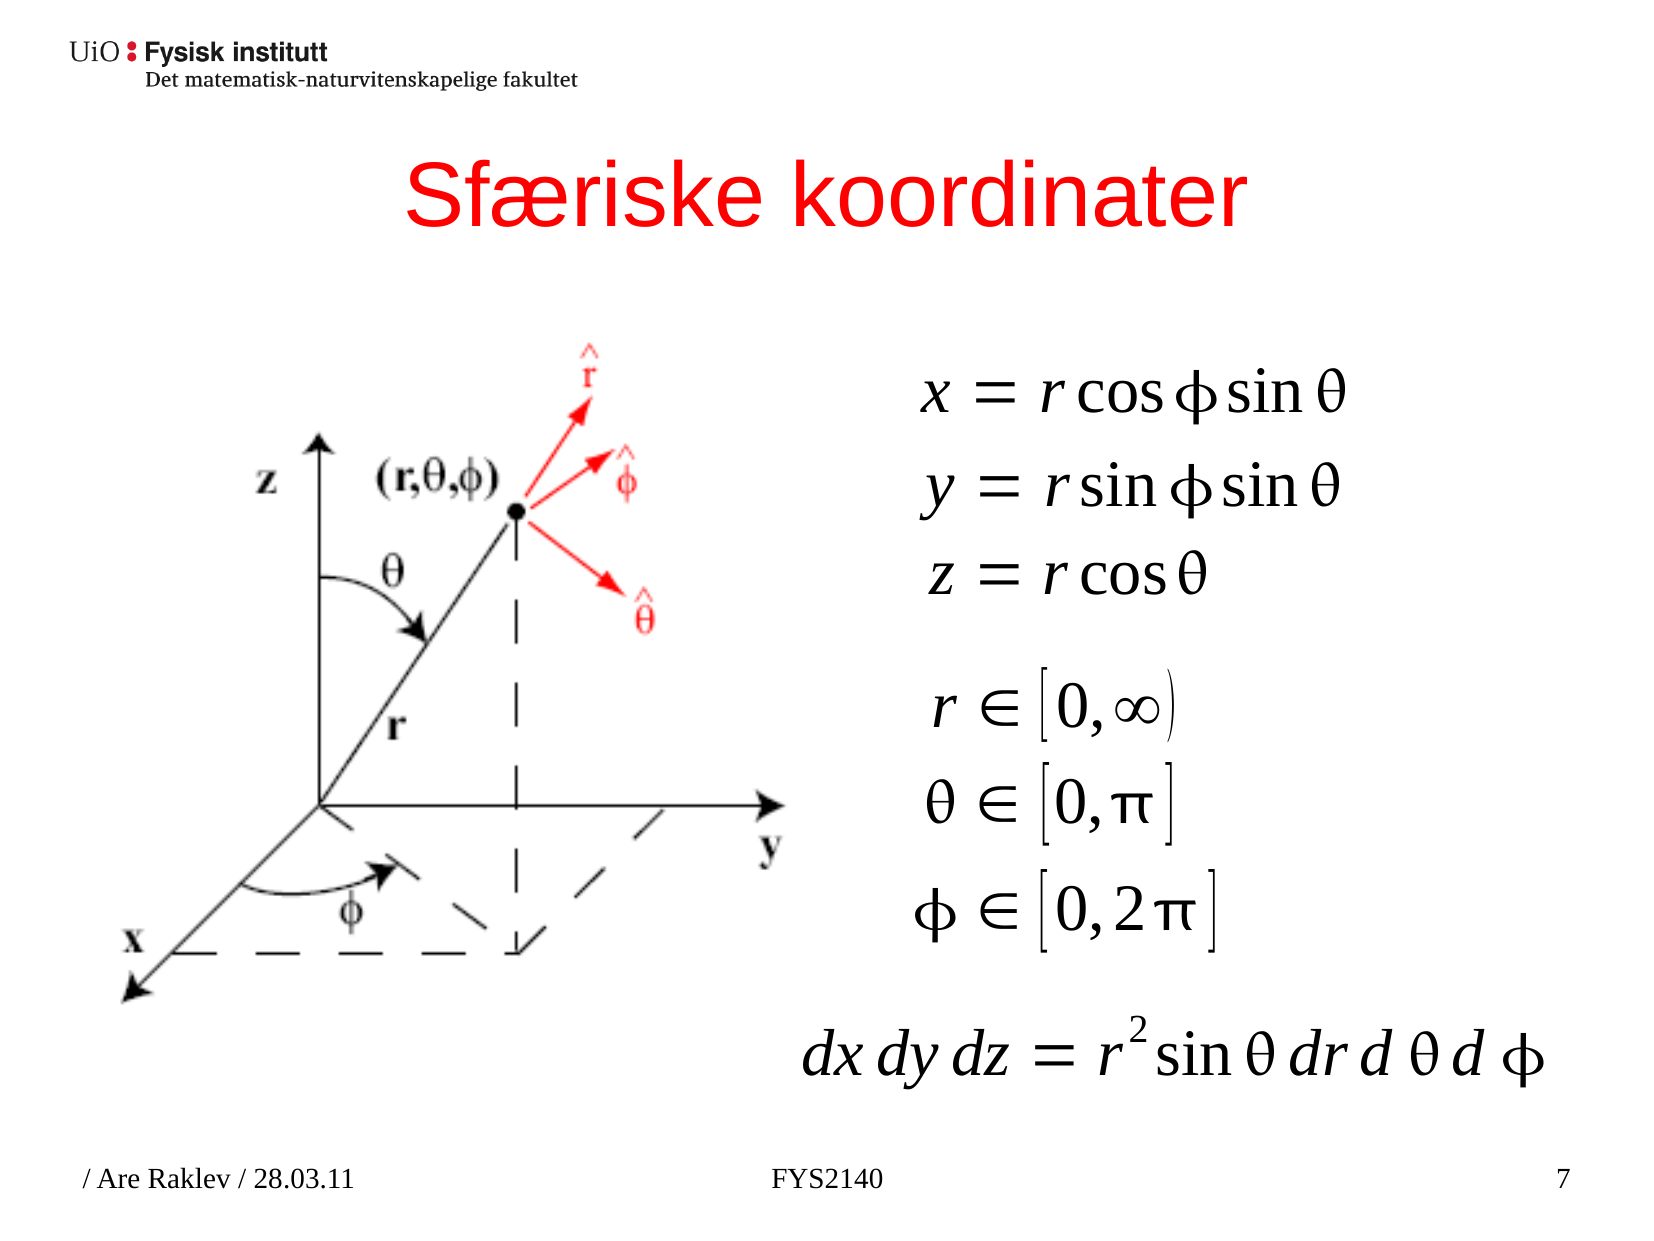

# Sfæriske koordinater
/ Are Raklev / 28.03.11
FYS2140
7